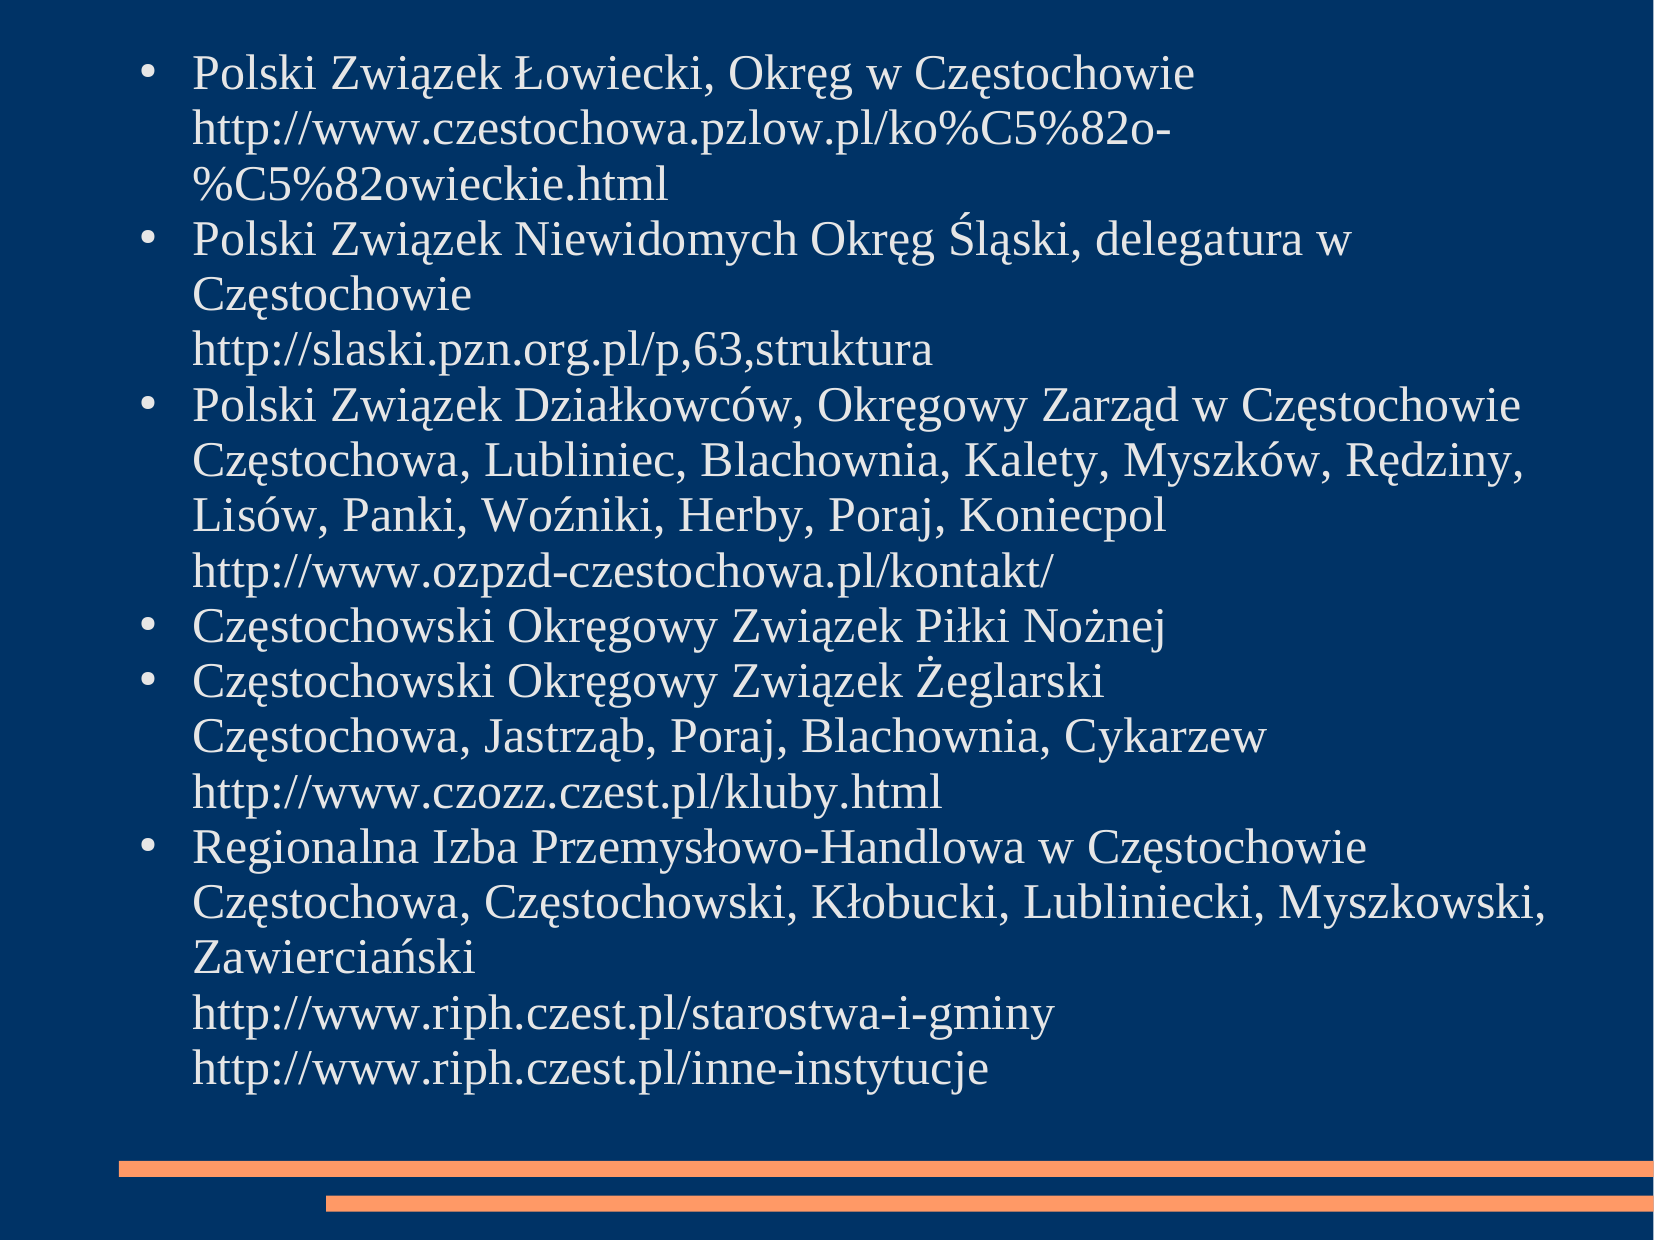

# Polski Związek Łowiecki, Okręg w Częstochowie http://www.czestochowa.pzlow.pl/ko%C5%82o-%C5%82owieckie.html
Polski Związek Niewidomych Okręg Śląski, delegatura w Częstochowie
http://slaski.pzn.org.pl/p,63,struktura
Polski Związek Działkowców, Okręgowy Zarząd w Częstochowie
Częstochowa, Lubliniec, Blachownia, Kalety, Myszków, Rędziny, Lisów, Panki, Woźniki, Herby, Poraj, Koniecpol
http://www.ozpzd-czestochowa.pl/kontakt/
Częstochowski Okręgowy Związek Piłki Nożnej
Częstochowski Okręgowy Związek Żeglarski
Częstochowa, Jastrząb, Poraj, Blachownia, Cykarzew
http://www.czozz.czest.pl/kluby.html
Regionalna Izba Przemysłowo-Handlowa w Częstochowie
Częstochowa, Częstochowski, Kłobucki, Lubliniecki, Myszkowski, Zawierciański
http://www.riph.czest.pl/starostwa-i-gminy
http://www.riph.czest.pl/inne-instytucje